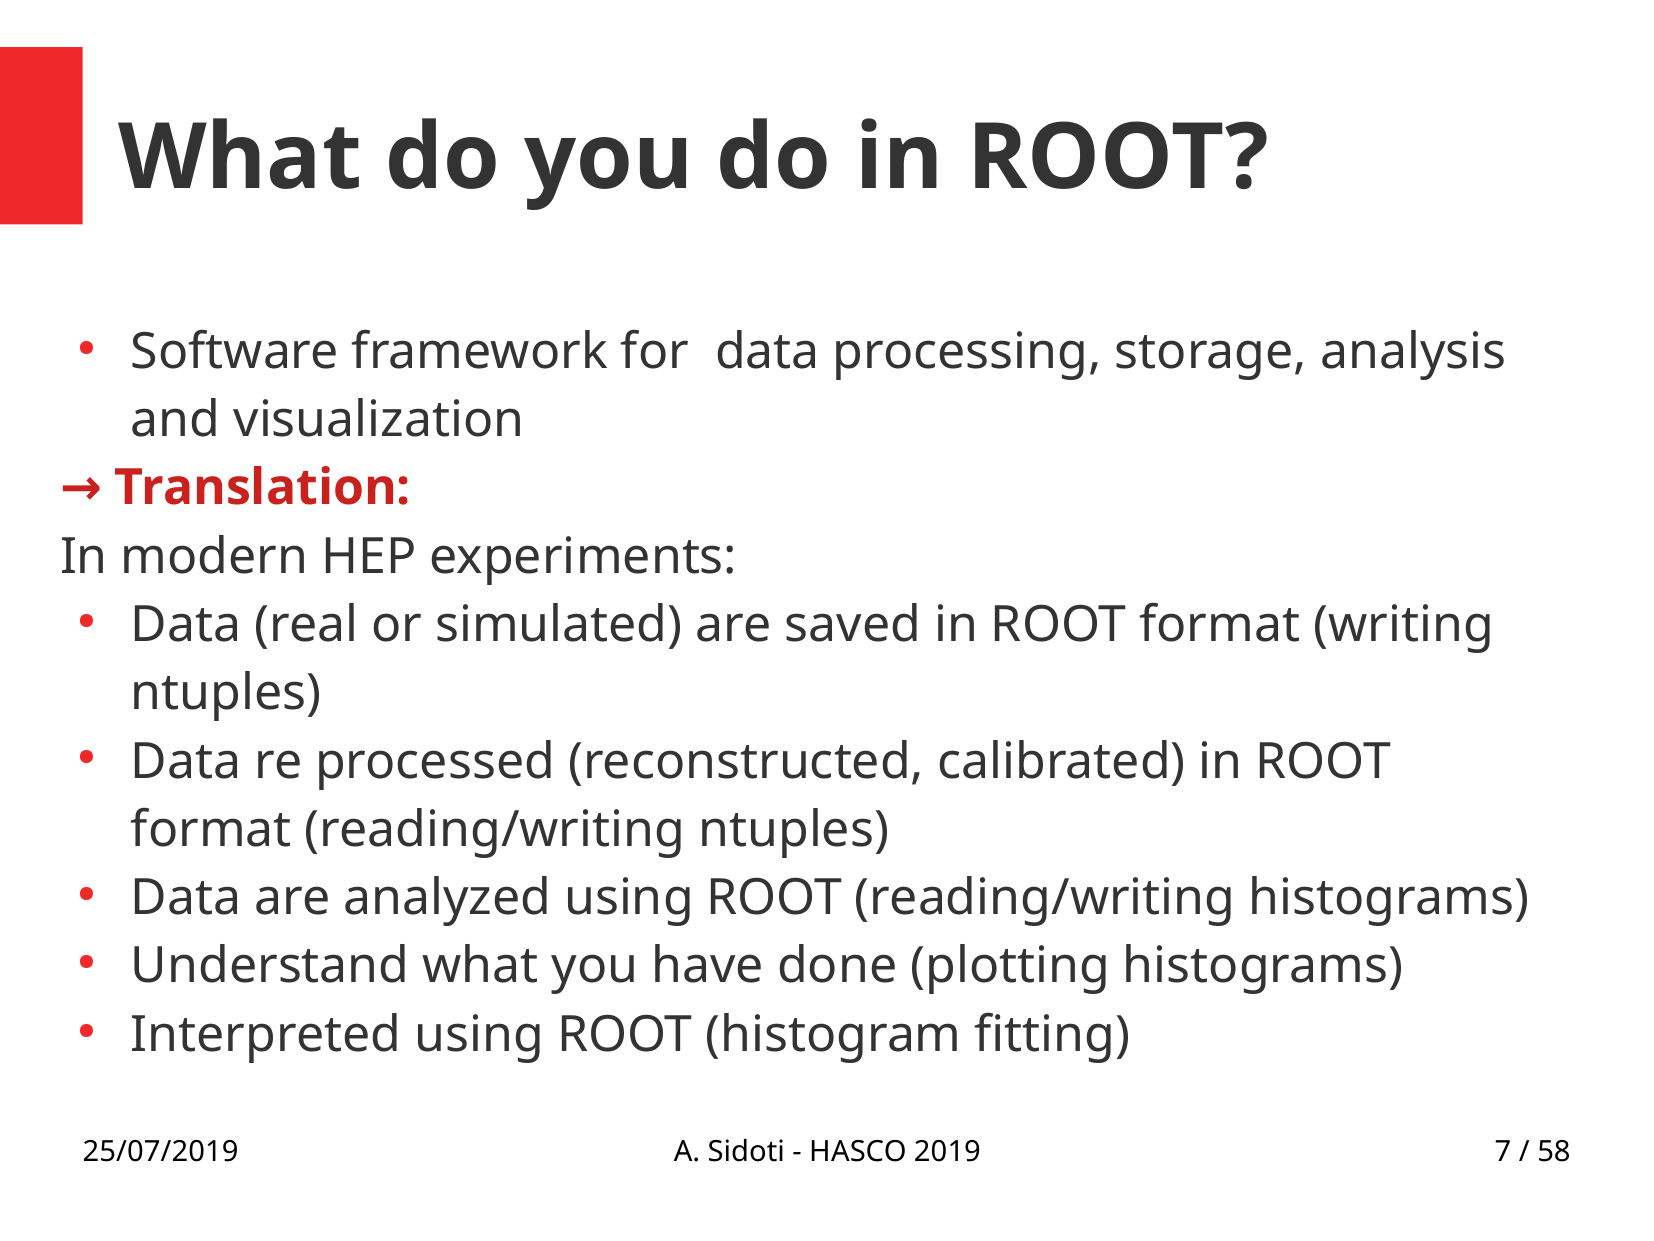

# What do you do in ROOT?
Software framework for data processing, storage, analysis and visualization
→ Translation:
In modern HEP experiments:
Data (real or simulated) are saved in ROOT format (writing ntuples)
Data re processed (reconstructed, calibrated) in ROOT format (reading/writing ntuples)
Data are analyzed using ROOT (reading/writing histograms)
Understand what you have done (plotting histograms)
Interpreted using ROOT (histogram fitting)
25/07/2019
A. Sidoti - HASCO 2019
7